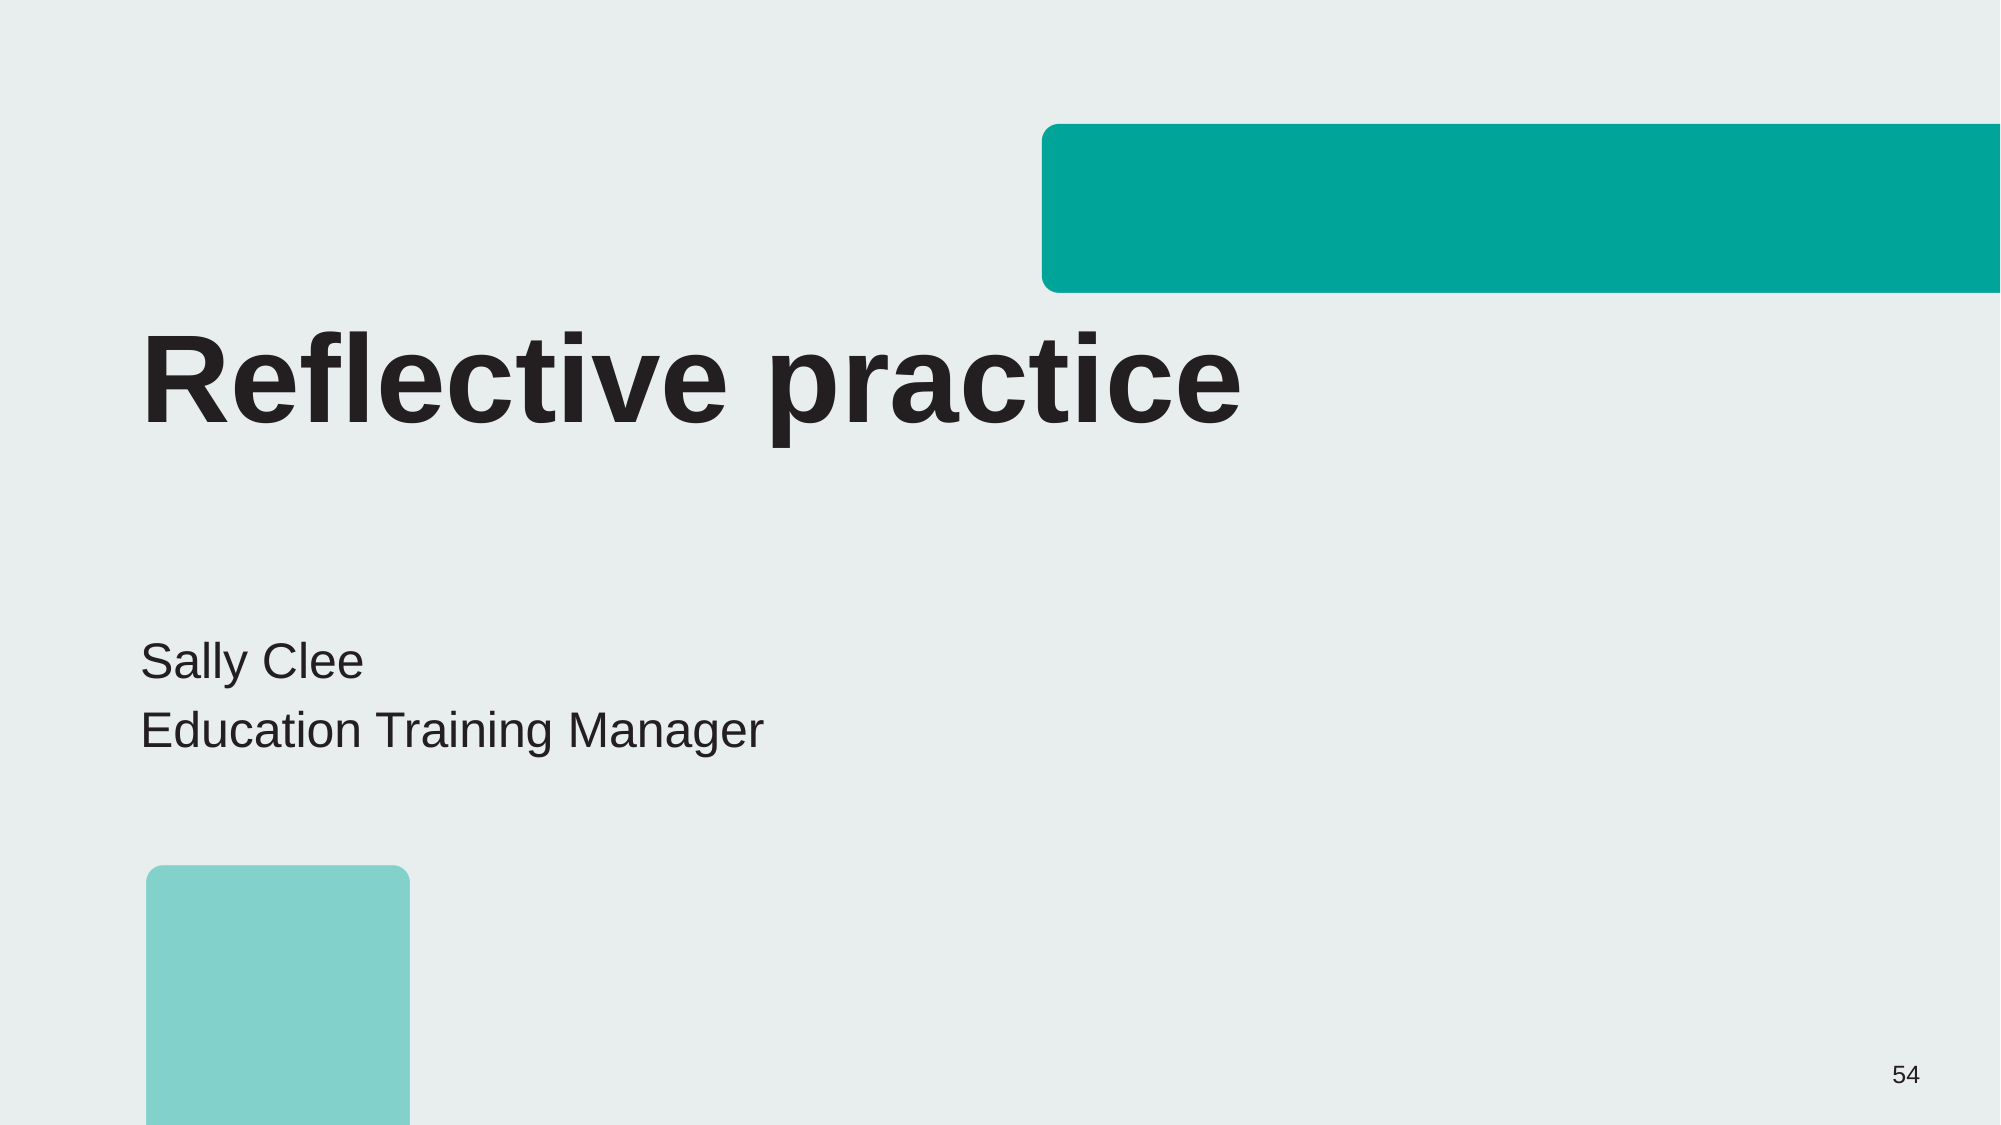

Reflective practice
# Sally Clee
Education Training Manager